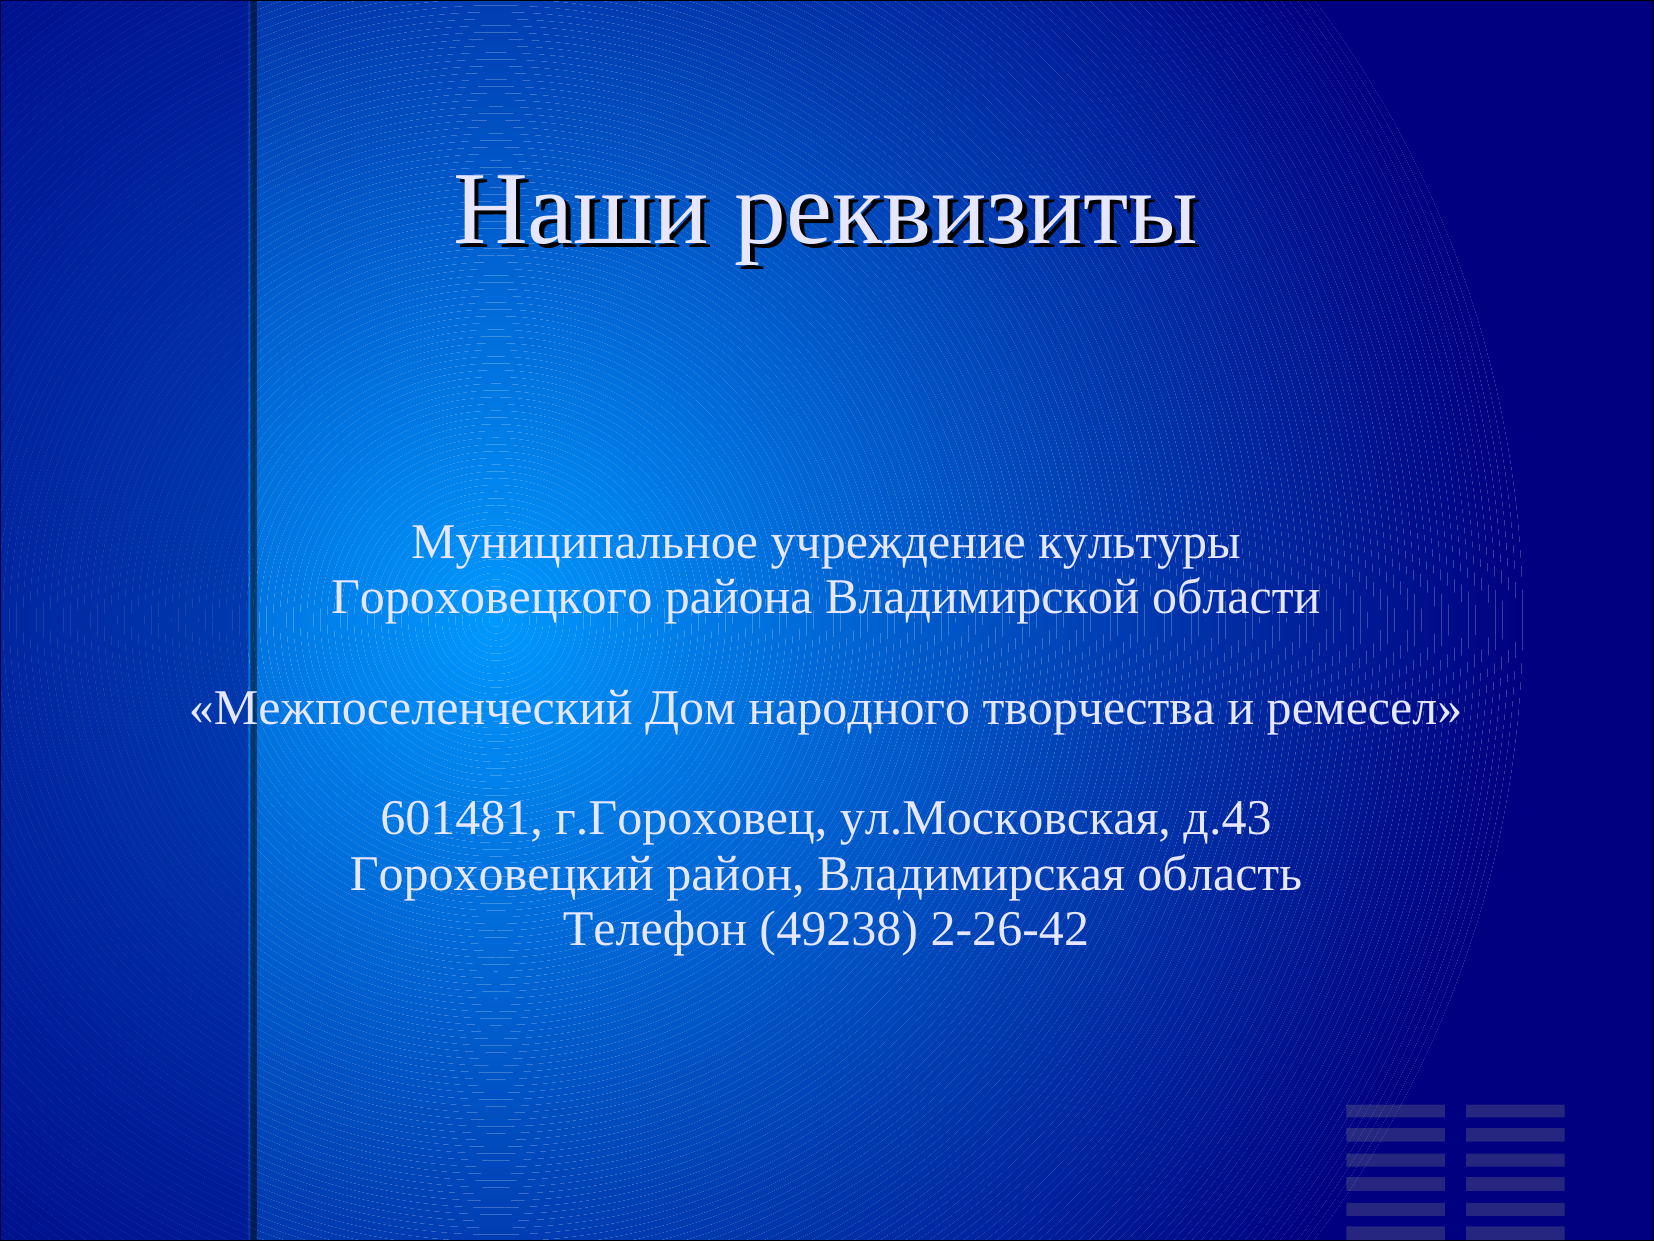

# Наши реквизиты
Муниципальное учреждение культуры
Гороховецкого района Владимирской области
«Межпоселенческий Дом народного творчества и ремесел»
601481, г.Гороховец, ул.Московская, д.43
Гороховецкий район, Владимирская область
Телефон (49238) 2-26-42